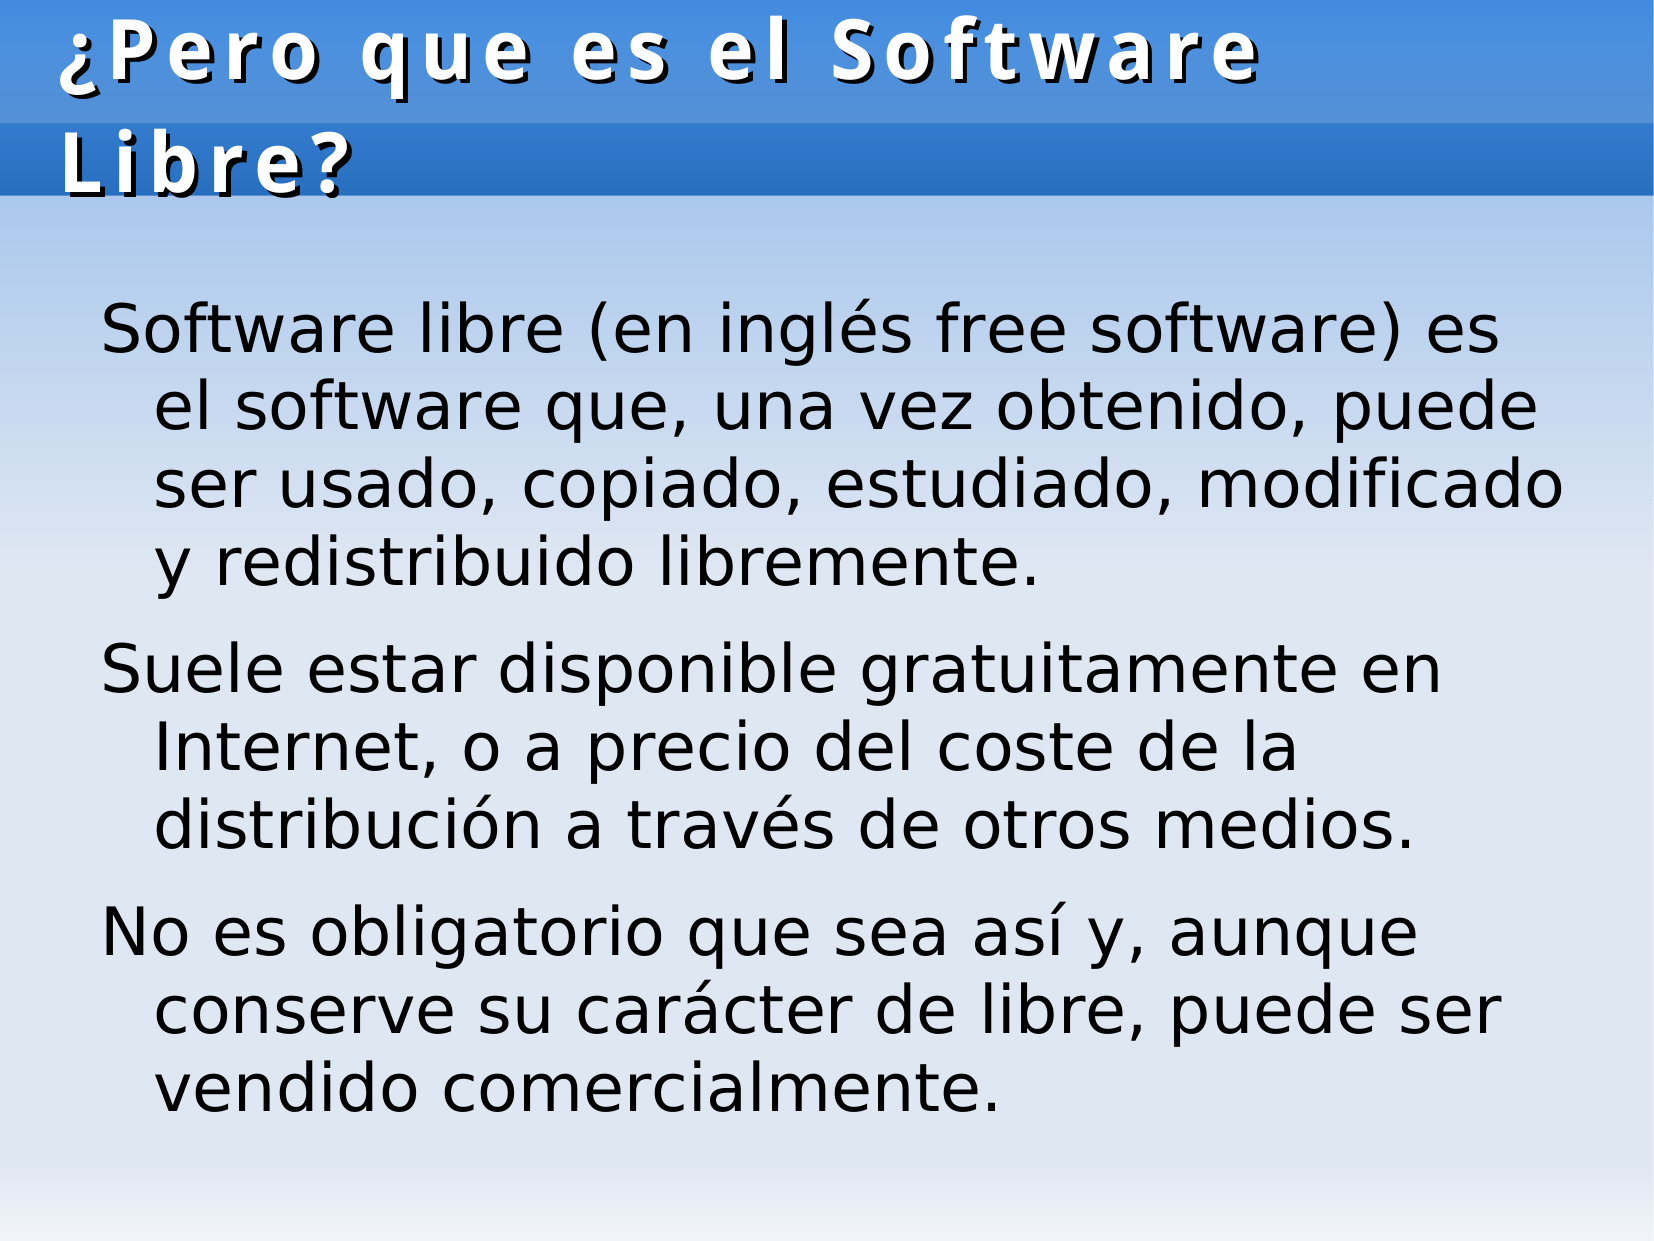

# ¿Pero que es el Software Libre?
Software libre (en inglés free software) es el software que, una vez obtenido, puede ser usado, copiado, estudiado, modificado y redistribuido libremente.
Suele estar disponible gratuitamente en Internet, o a precio del coste de la distribución a través de otros medios.
No es obligatorio que sea así y, aunque conserve su carácter de libre, puede ser vendido comercialmente.